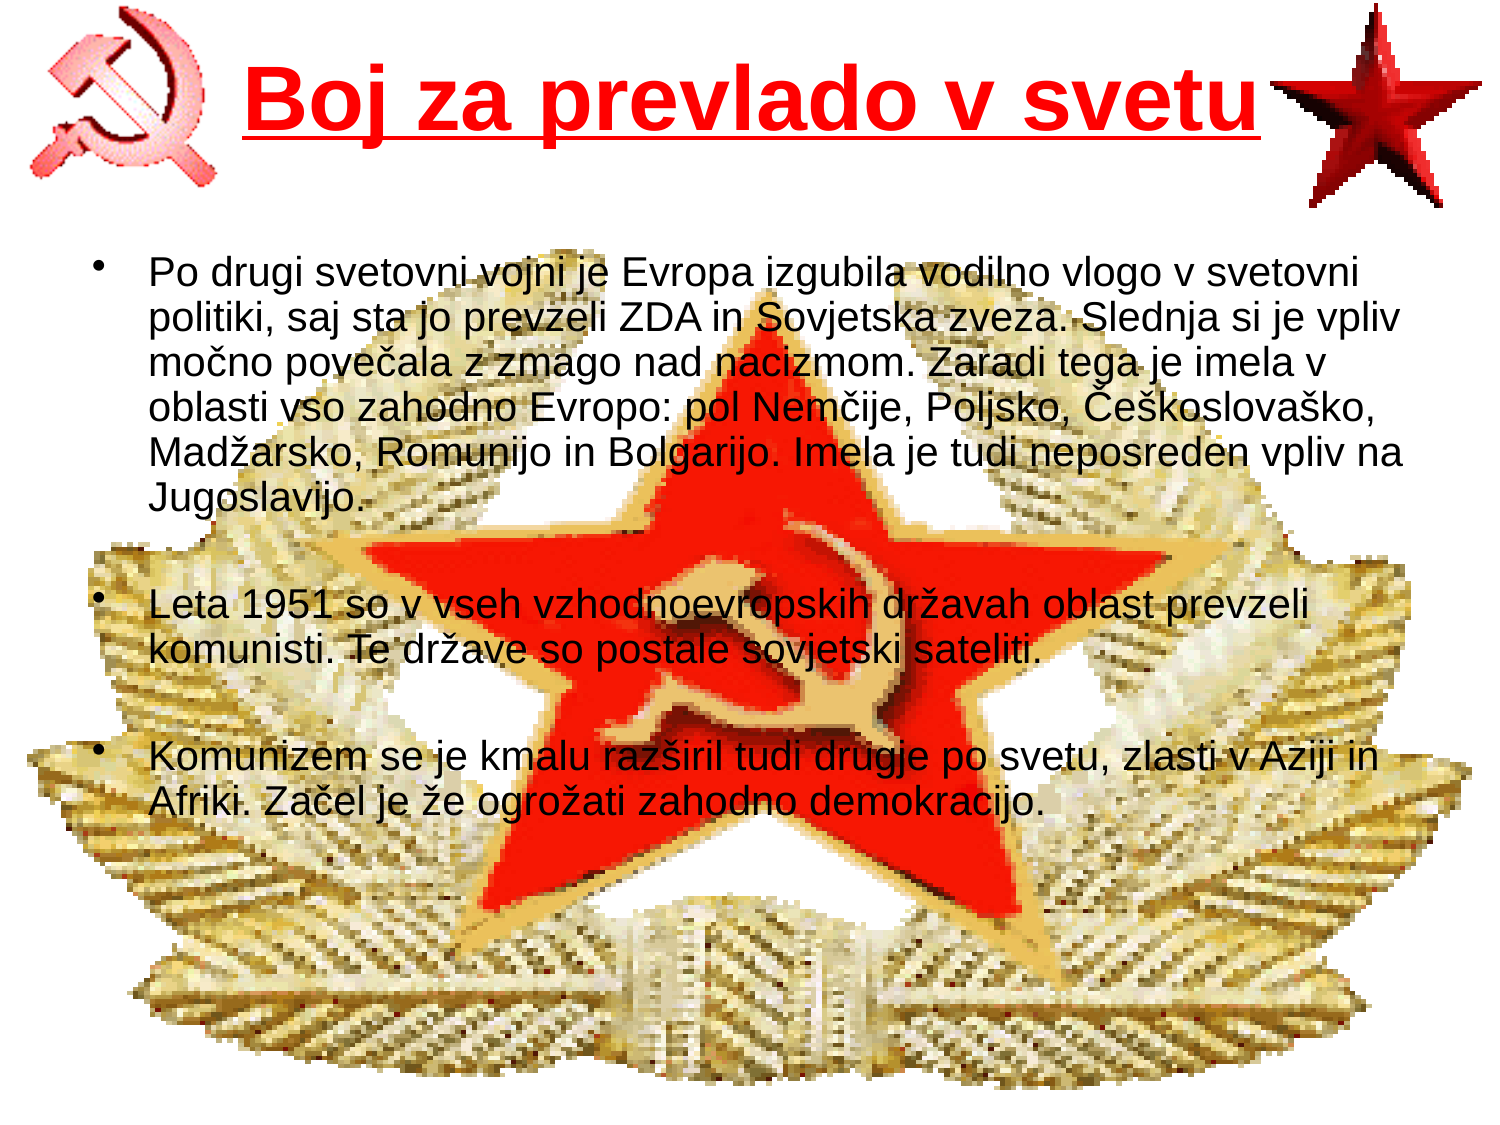

# Boj za prevlado v svetu
Po drugi svetovni vojni je Evropa izgubila vodilno vlogo v svetovni politiki, saj sta jo prevzeli ZDA in Sovjetska zveza. Slednja si je vpliv močno povečala z zmago nad nacizmom. Zaradi tega je imela v oblasti vso zahodno Evropo: pol Nemčije, Poljsko, Češkoslovaško, Madžarsko, Romunijo in Bolgarijo. Imela je tudi neposreden vpliv na Jugoslavijo.
Leta 1951 so v vseh vzhodnoevropskih državah oblast prevzeli komunisti. Te države so postale sovjetski sateliti.
Komunizem se je kmalu razširil tudi drugje po svetu, zlasti v Aziji in Afriki. Začel je že ogrožati zahodno demokracijo.